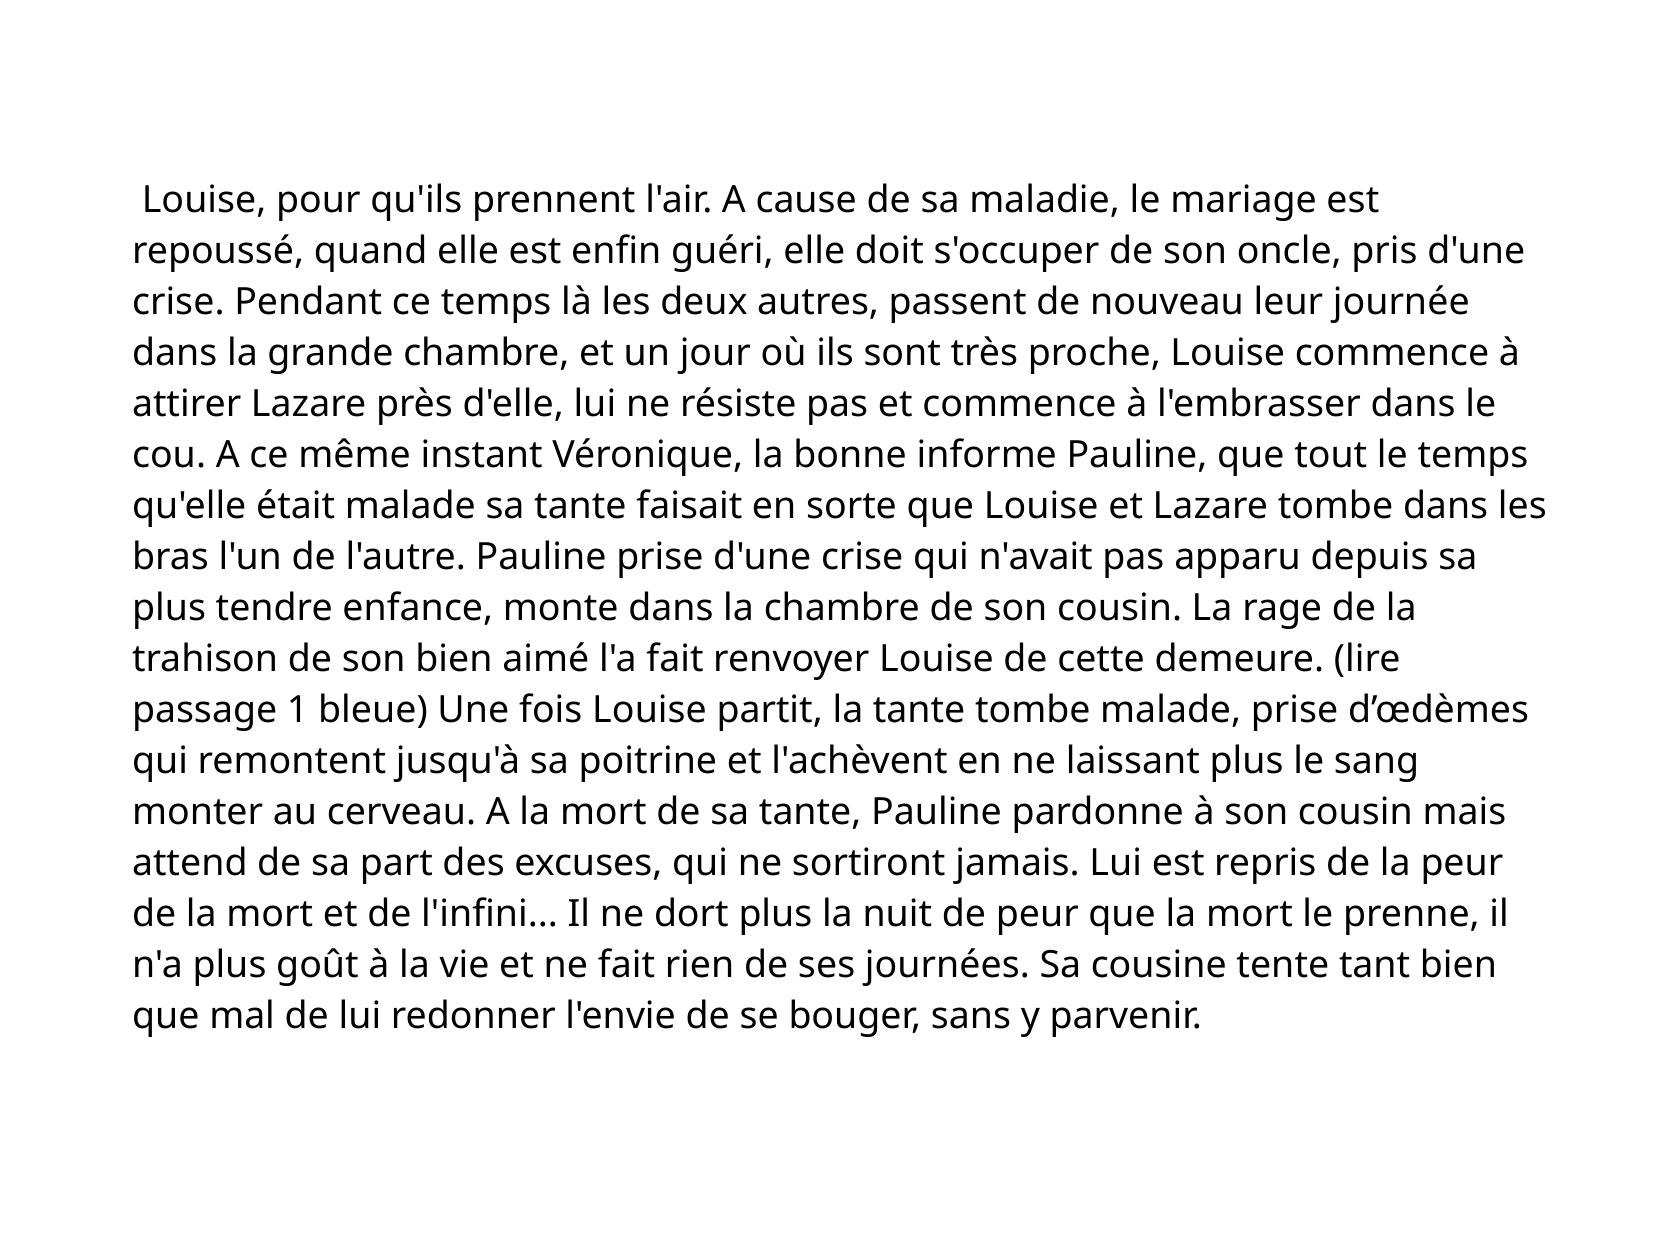

#
 Louise, pour qu'ils prennent l'air. A cause de sa maladie, le mariage est repoussé, quand elle est enfin guéri, elle doit s'occuper de son oncle, pris d'une crise. Pendant ce temps là les deux autres, passent de nouveau leur journée dans la grande chambre, et un jour où ils sont très proche, Louise commence à attirer Lazare près d'elle, lui ne résiste pas et commence à l'embrasser dans le cou. A ce même instant Véronique, la bonne informe Pauline, que tout le temps qu'elle était malade sa tante faisait en sorte que Louise et Lazare tombe dans les bras l'un de l'autre. Pauline prise d'une crise qui n'avait pas apparu depuis sa plus tendre enfance, monte dans la chambre de son cousin. La rage de la trahison de son bien aimé l'a fait renvoyer Louise de cette demeure. (lire passage 1 bleue) Une fois Louise partit, la tante tombe malade, prise d’œdèmes qui remontent jusqu'à sa poitrine et l'achèvent en ne laissant plus le sang monter au cerveau. A la mort de sa tante, Pauline pardonne à son cousin mais attend de sa part des excuses, qui ne sortiront jamais. Lui est repris de la peur de la mort et de l'infini... Il ne dort plus la nuit de peur que la mort le prenne, il n'a plus goût à la vie et ne fait rien de ses journées. Sa cousine tente tant bien que mal de lui redonner l'envie de se bouger, sans y parvenir.